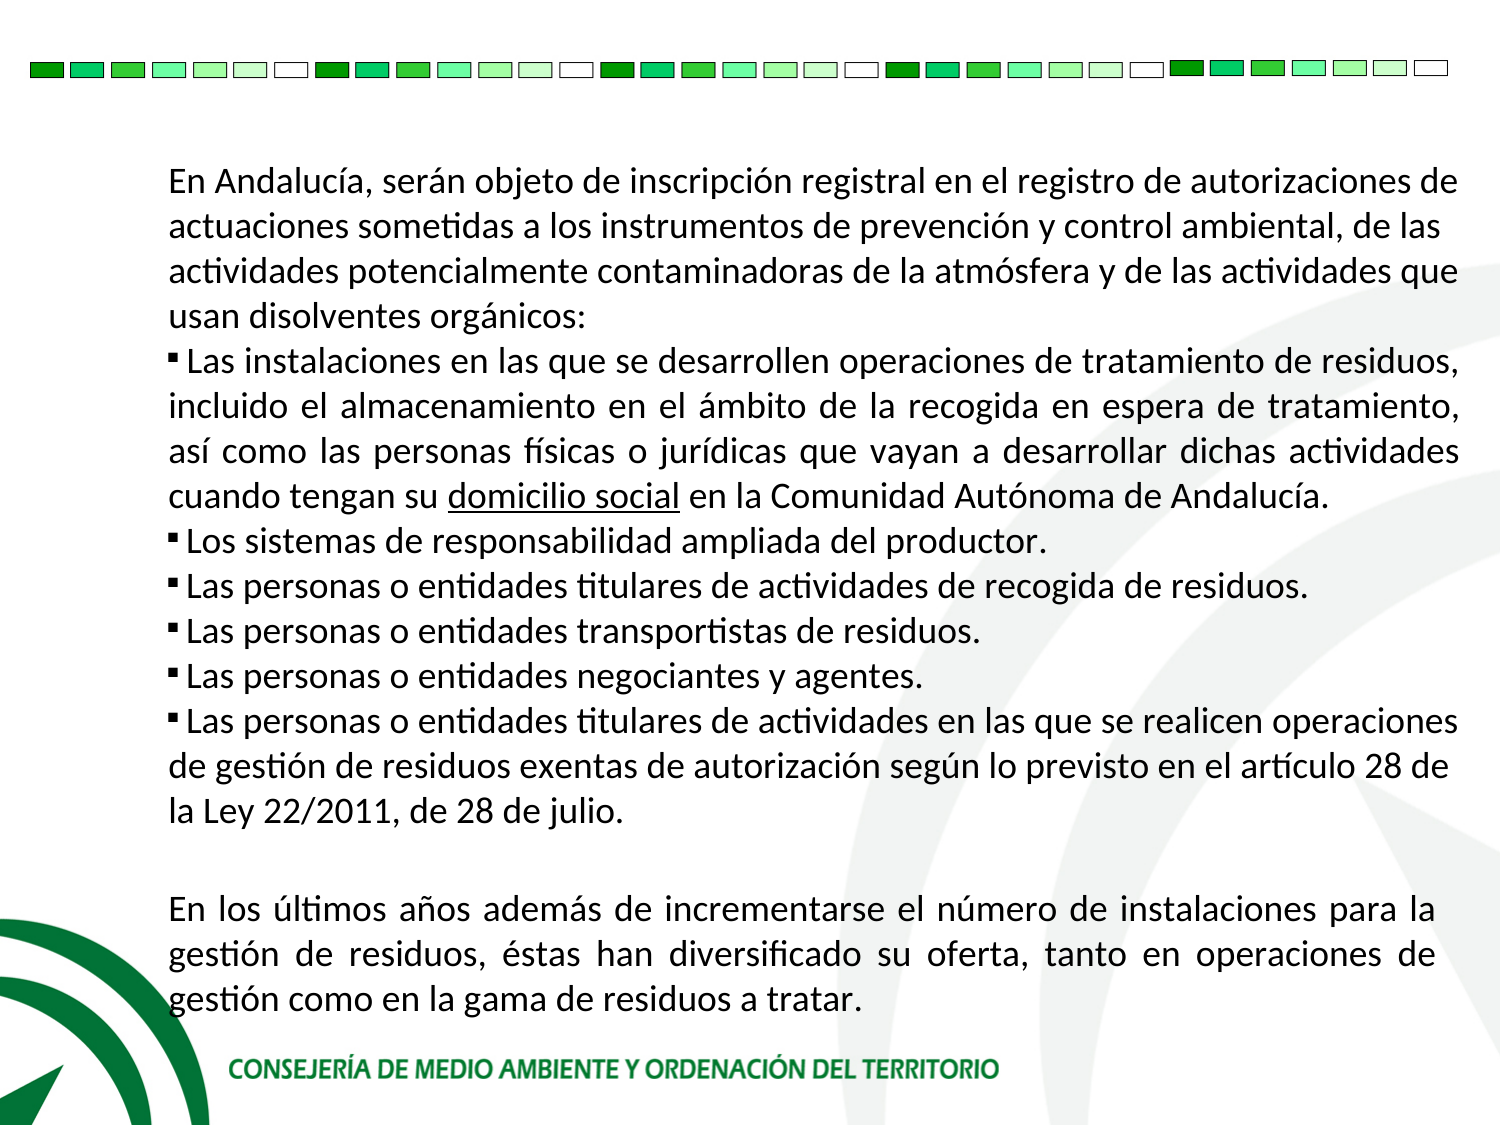

En Andalucía, serán objeto de inscripción registral en el registro de autorizaciones de actuaciones sometidas a los instrumentos de prevención y control ambiental, de las actividades potencialmente contaminadoras de la atmósfera y de las actividades que usan disolventes orgánicos:
 Las instalaciones en las que se desarrollen operaciones de tratamiento de residuos, incluido el almacenamiento en el ámbito de la recogida en espera de tratamiento, así como las personas físicas o jurídicas que vayan a desarrollar dichas actividades cuando tengan su domicilio social en la Comunidad Autónoma de Andalucía.
 Los sistemas de responsabilidad ampliada del productor.
 Las personas o entidades titulares de actividades de recogida de residuos.
 Las personas o entidades transportistas de residuos.
 Las personas o entidades negociantes y agentes.
 Las personas o entidades titulares de actividades en las que se realicen operaciones de gestión de residuos exentas de autorización según lo previsto en el artículo 28 de la Ley 22/2011, de 28 de julio.
En los últimos años además de incrementarse el número de instalaciones para la gestión de residuos, éstas han diversificado su oferta, tanto en operaciones de gestión como en la gama de residuos a tratar.